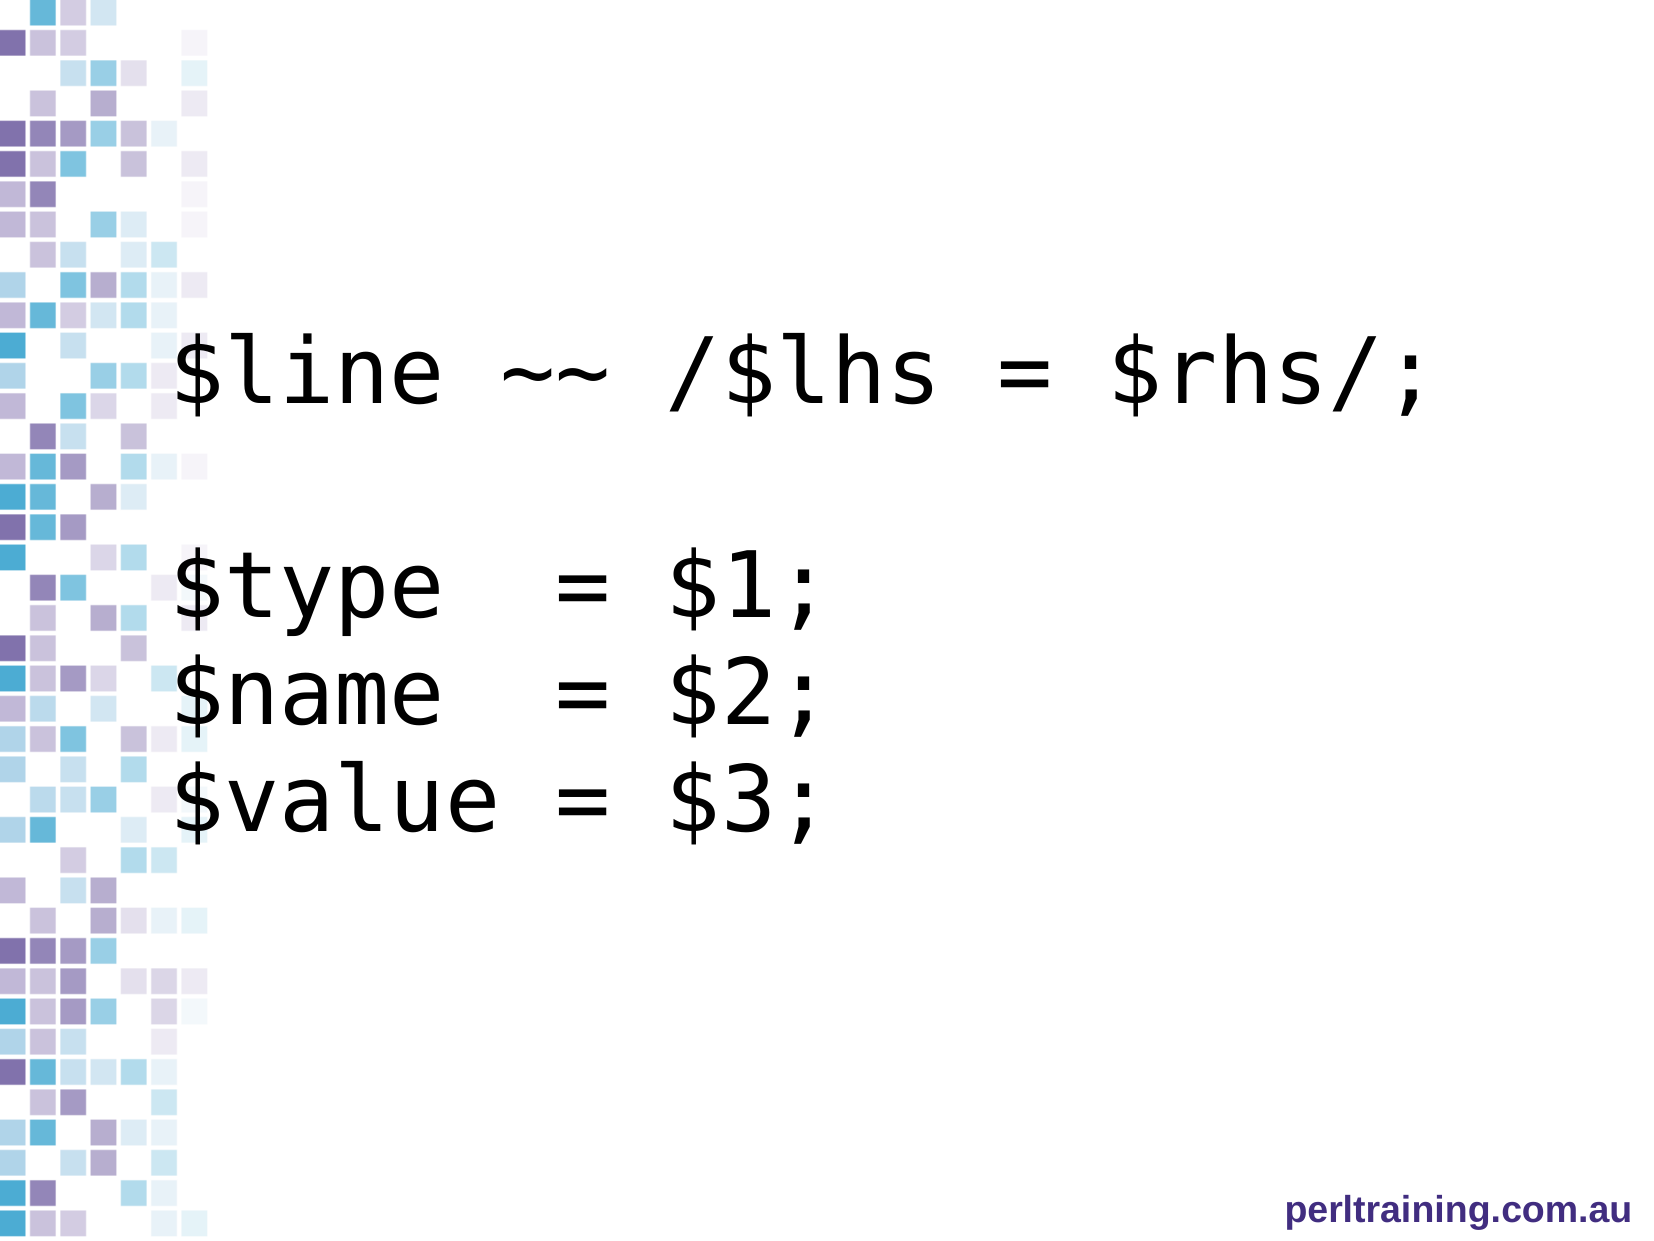

# $line ~~ /$lhs = $rhs/; $type = $1; $name = $2; $value = $3;